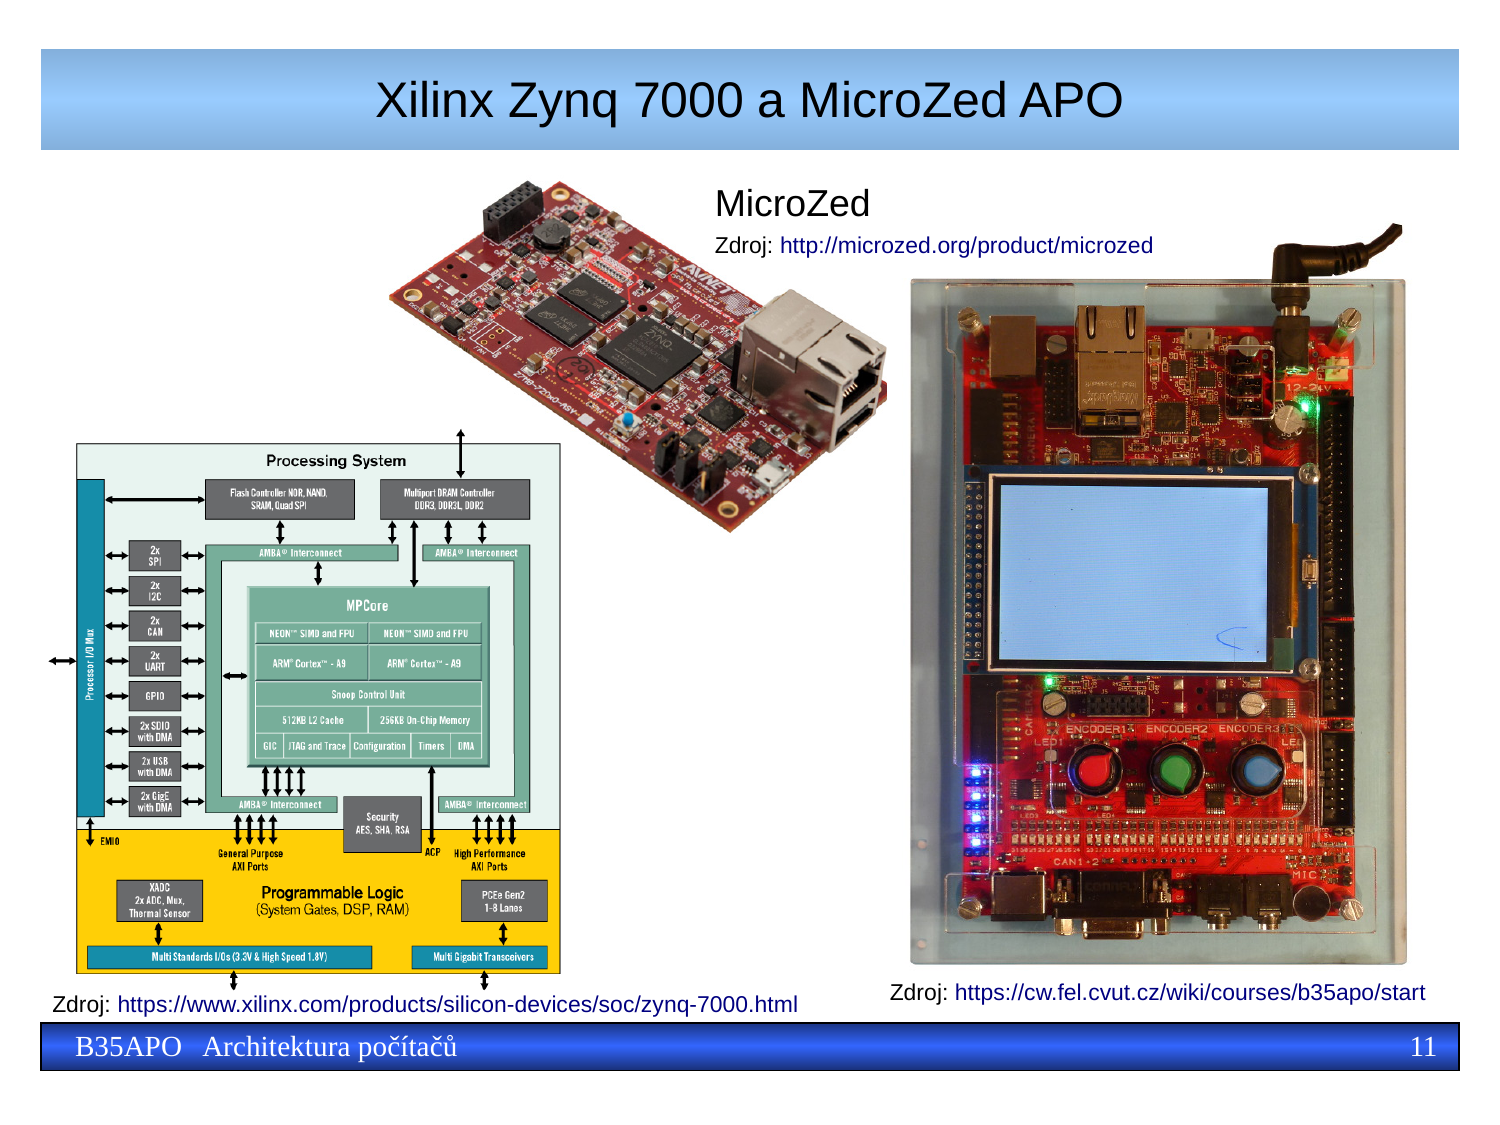

# Xilinx Zynq 7000 a MicroZed APO
MicroZed
Zdroj: http://microzed.org/product/microzed
Zdroj: https://cw.fel.cvut.cz/wiki/courses/b35apo/start
Zdroj: https://www.xilinx.com/products/silicon-devices/soc/zynq-7000.html
B35APO Architektura počítačů
11